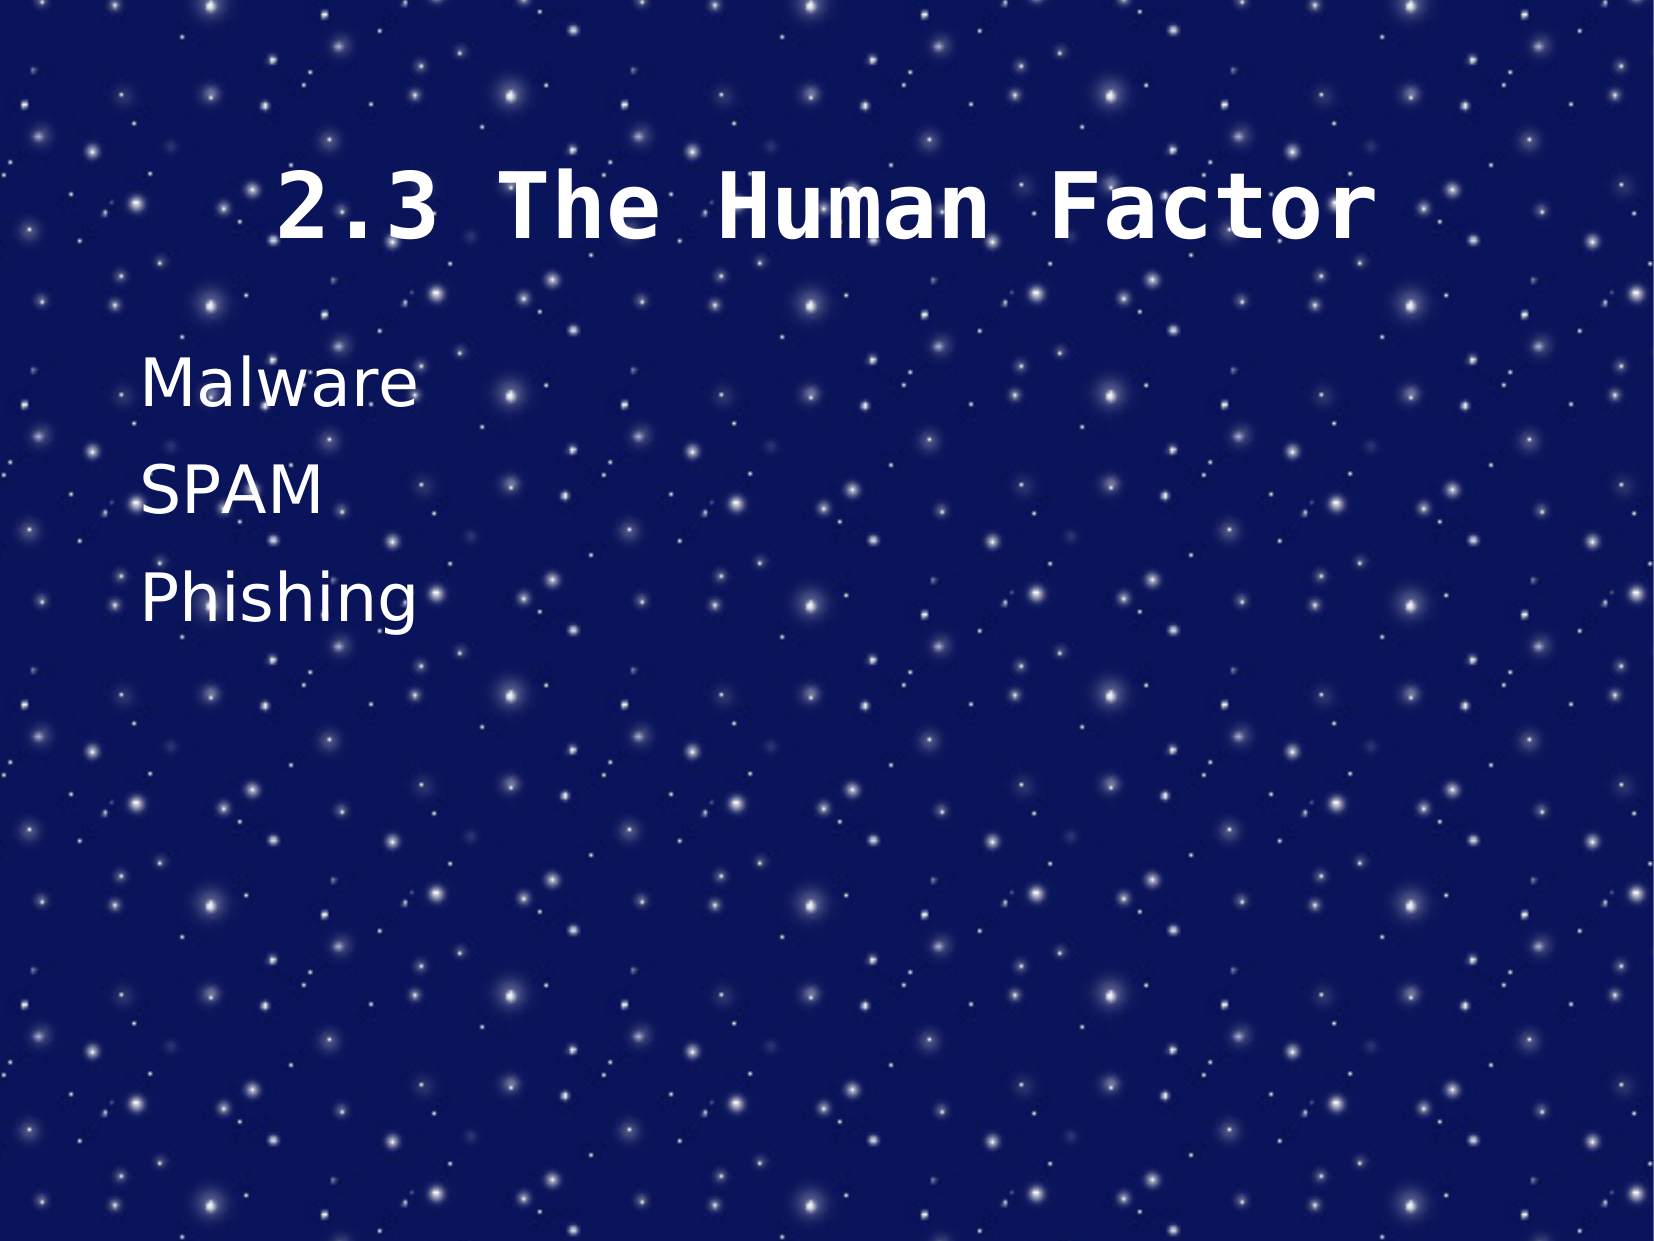

# 2.3 The Human Factor
Malware
SPAM
Phishing